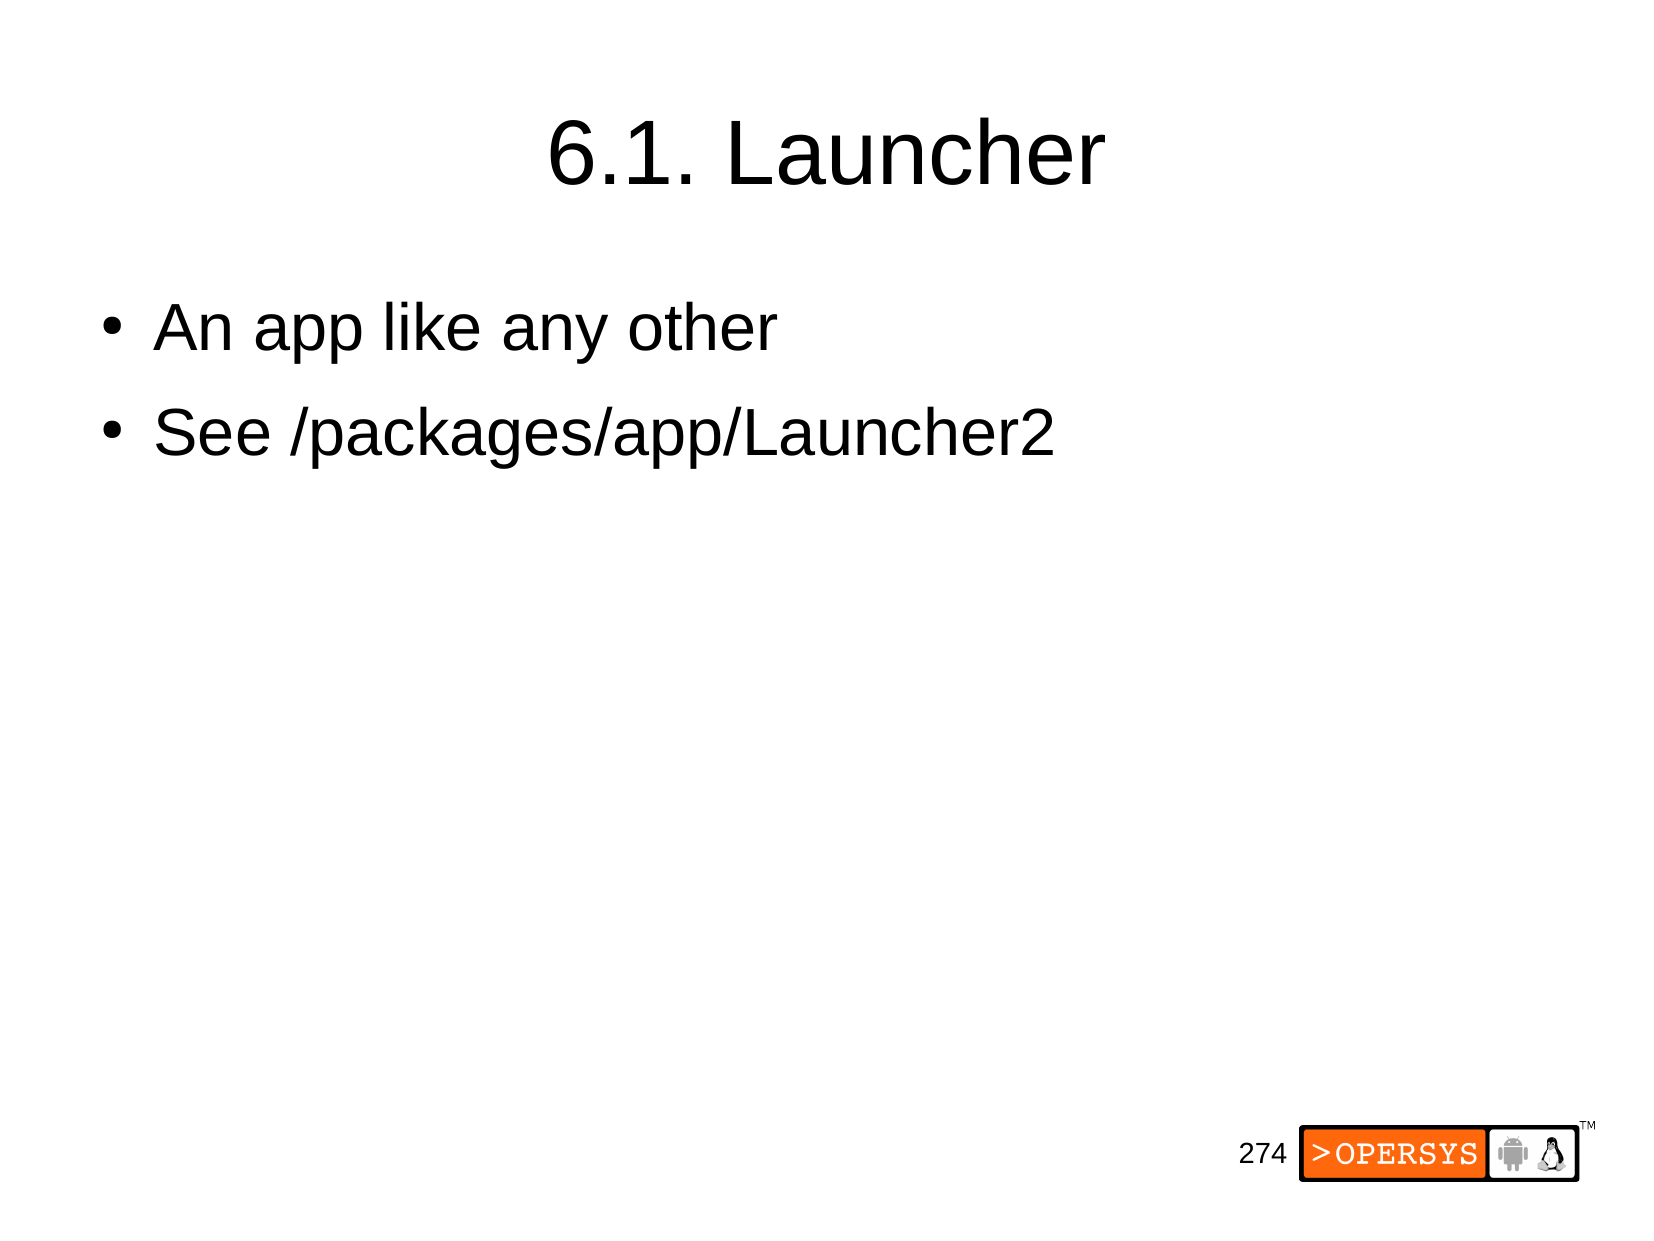

# 6.1. Launcher
An app like any other
See /packages/app/Launcher2